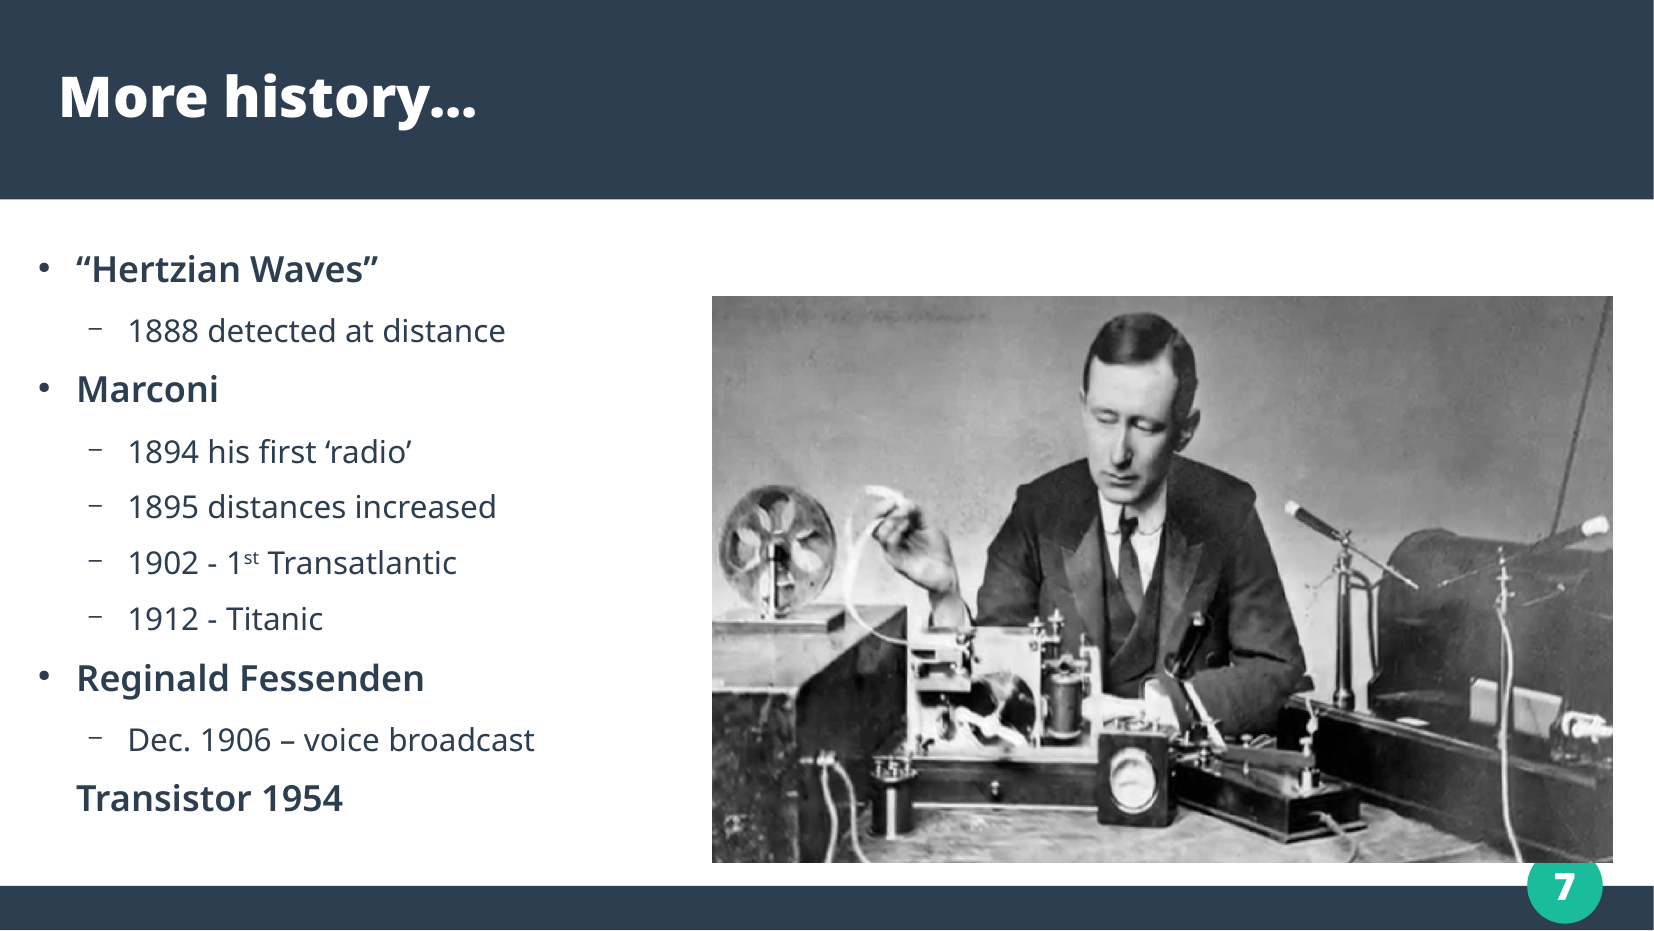

# More history...
“Hertzian Waves”
1888 detected at distance
Marconi
1894 his first ‘radio’
1895 distances increased
1902 - 1st Transatlantic
1912 - Titanic
Reginald Fessenden
Dec. 1906 – voice broadcast
Transistor 1954